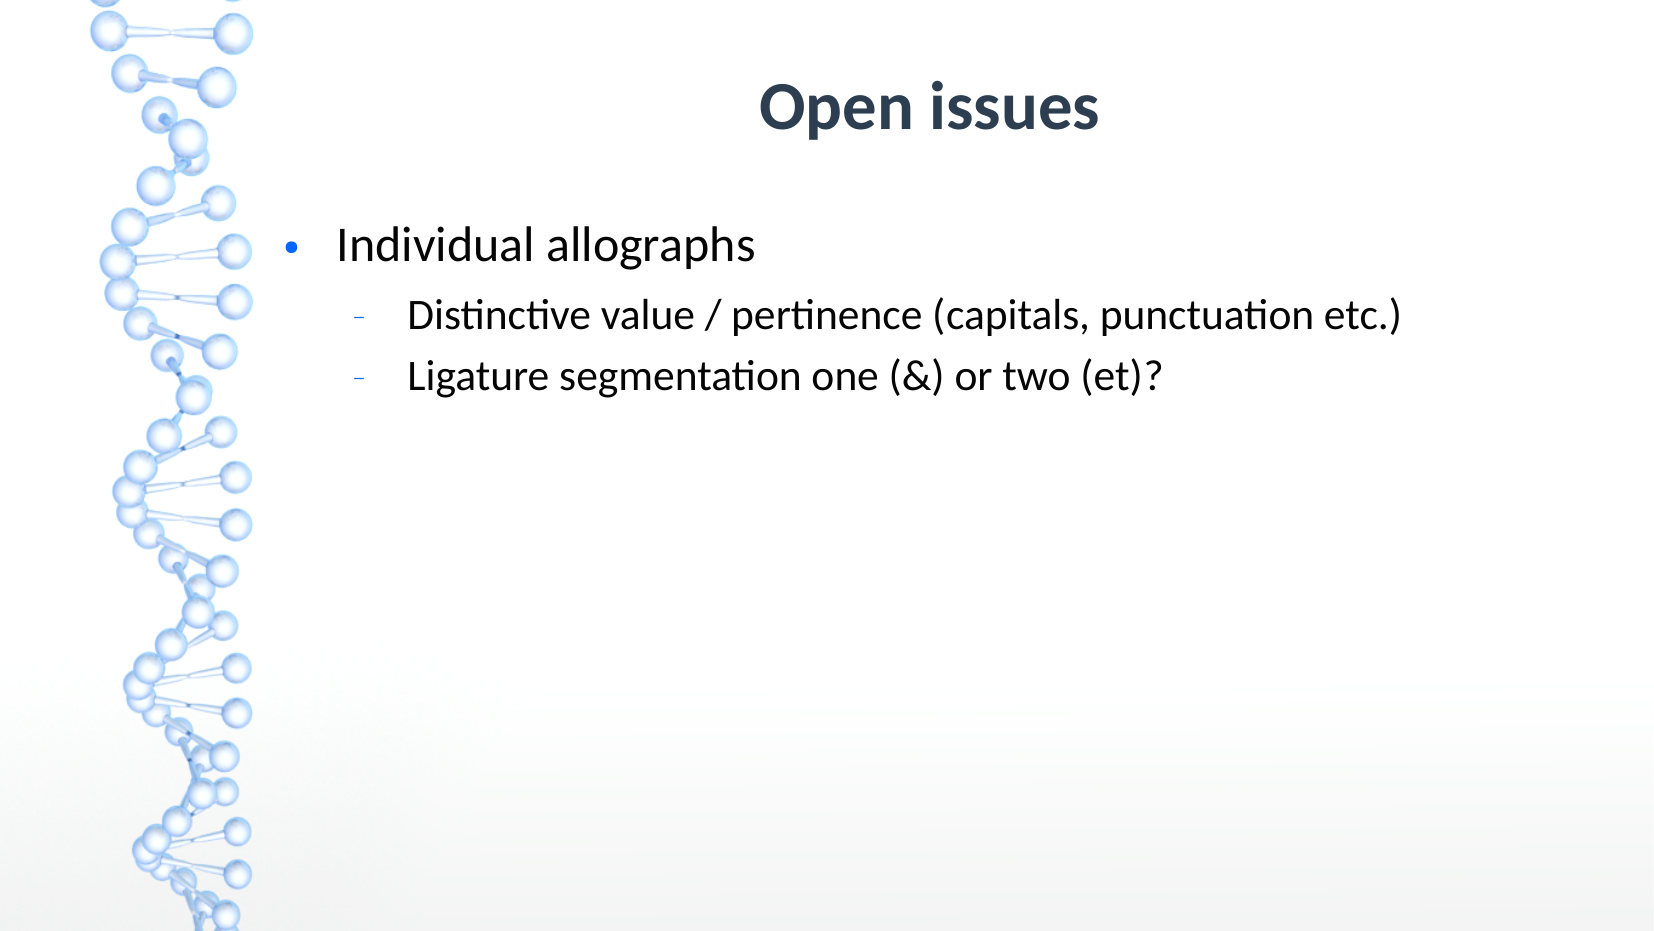

# Open issues
Individual allographs
Distinctive value / pertinence (capitals, punctuation etc.)
Ligature segmentation one (&) or two (et)?